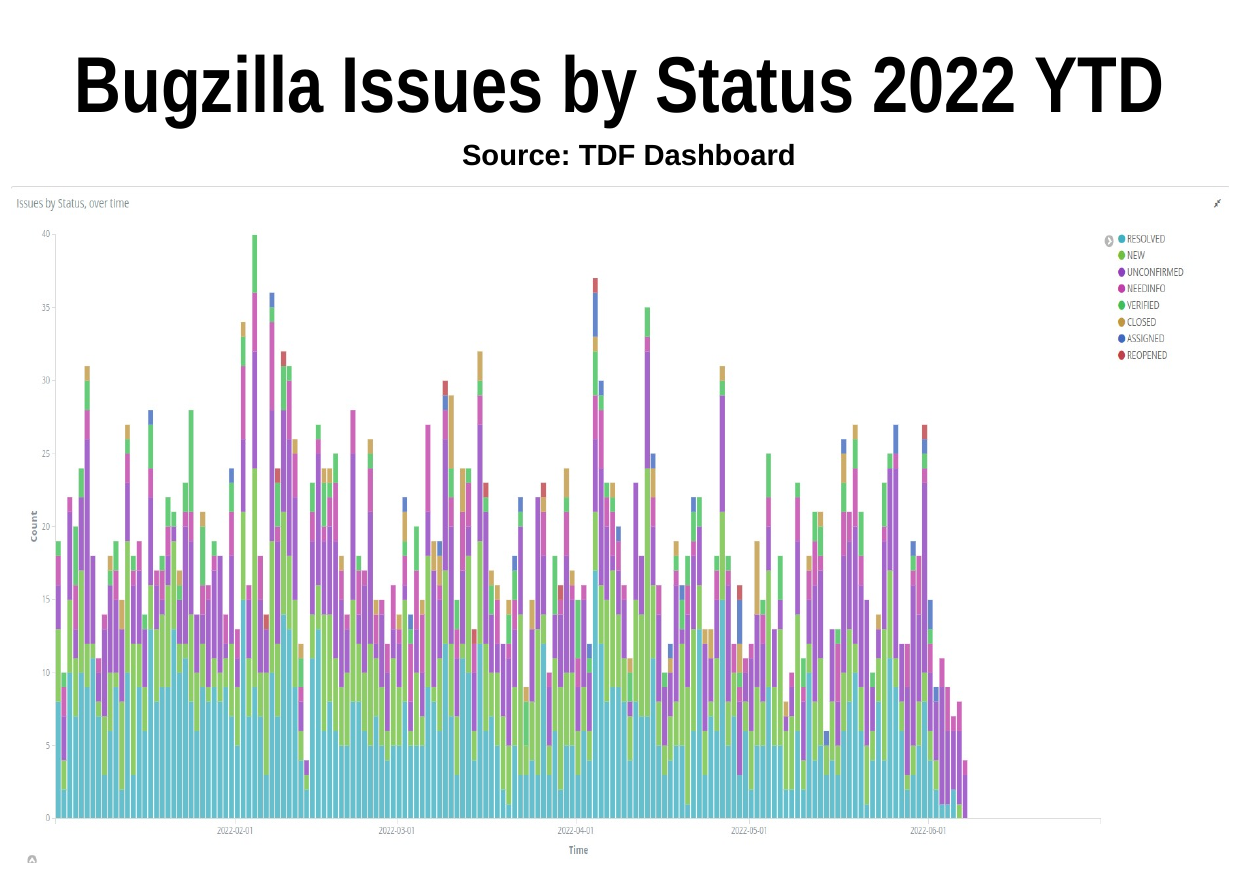

# Bugzilla Issues by Status 2022 YTD
Source: TDF Dashboard